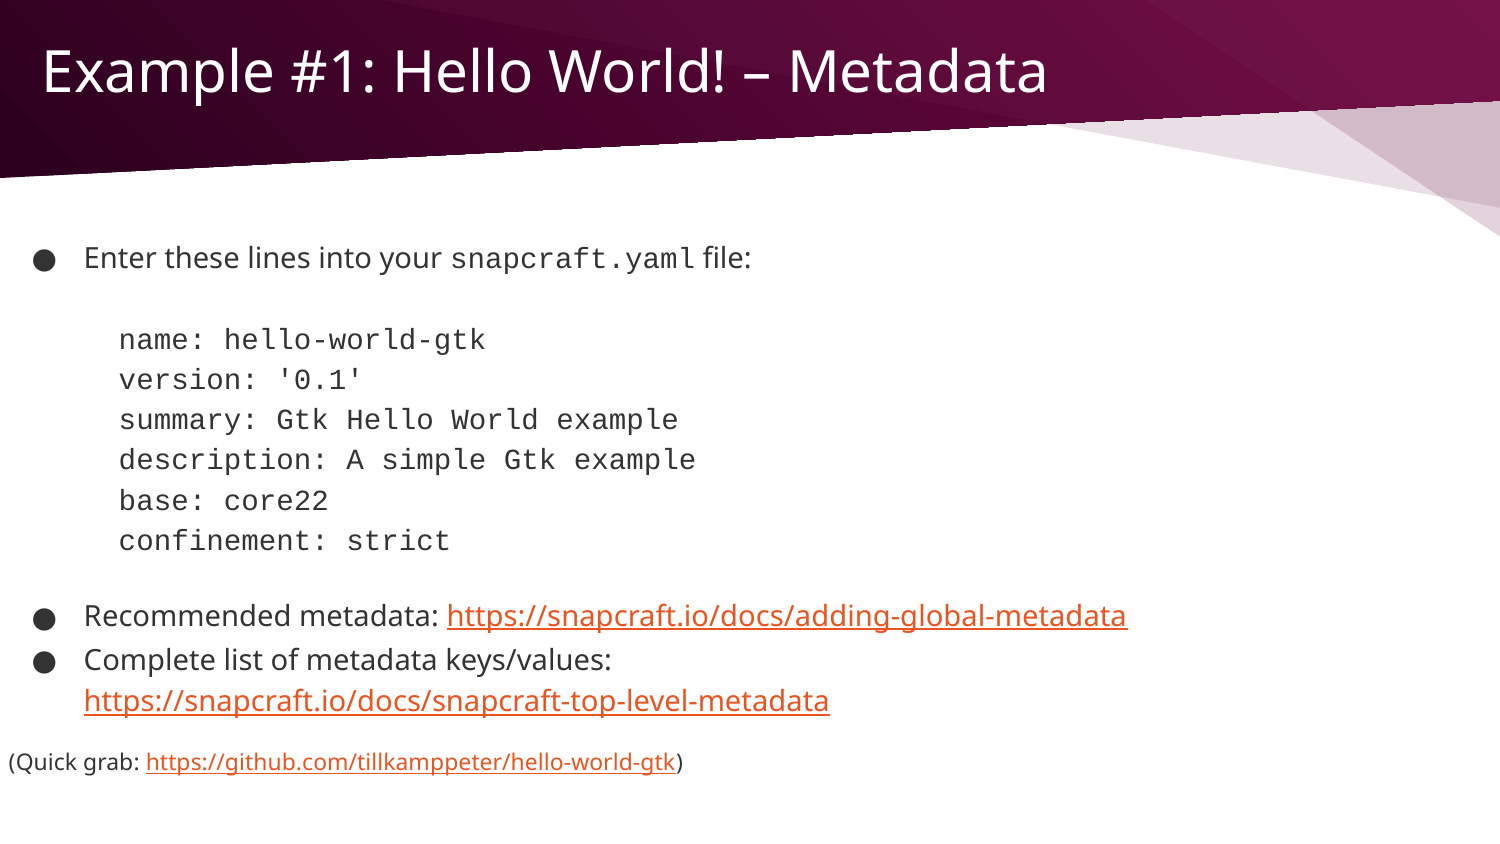

Example #1: Hello World! – Metadata
# Enter these lines into your snapcraft.yaml file: name: hello-world-gtk version: '0.1' summary: Gtk Hello World example description: A simple Gtk example base: core22 confinement: strict
Recommended metadata: https://snapcraft.io/docs/adding-global-metadata
Complete list of metadata keys/values: https://snapcraft.io/docs/snapcraft-top-level-metadata
(Quick grab: https://github.com/tillkamppeter/hello-world-gtk)